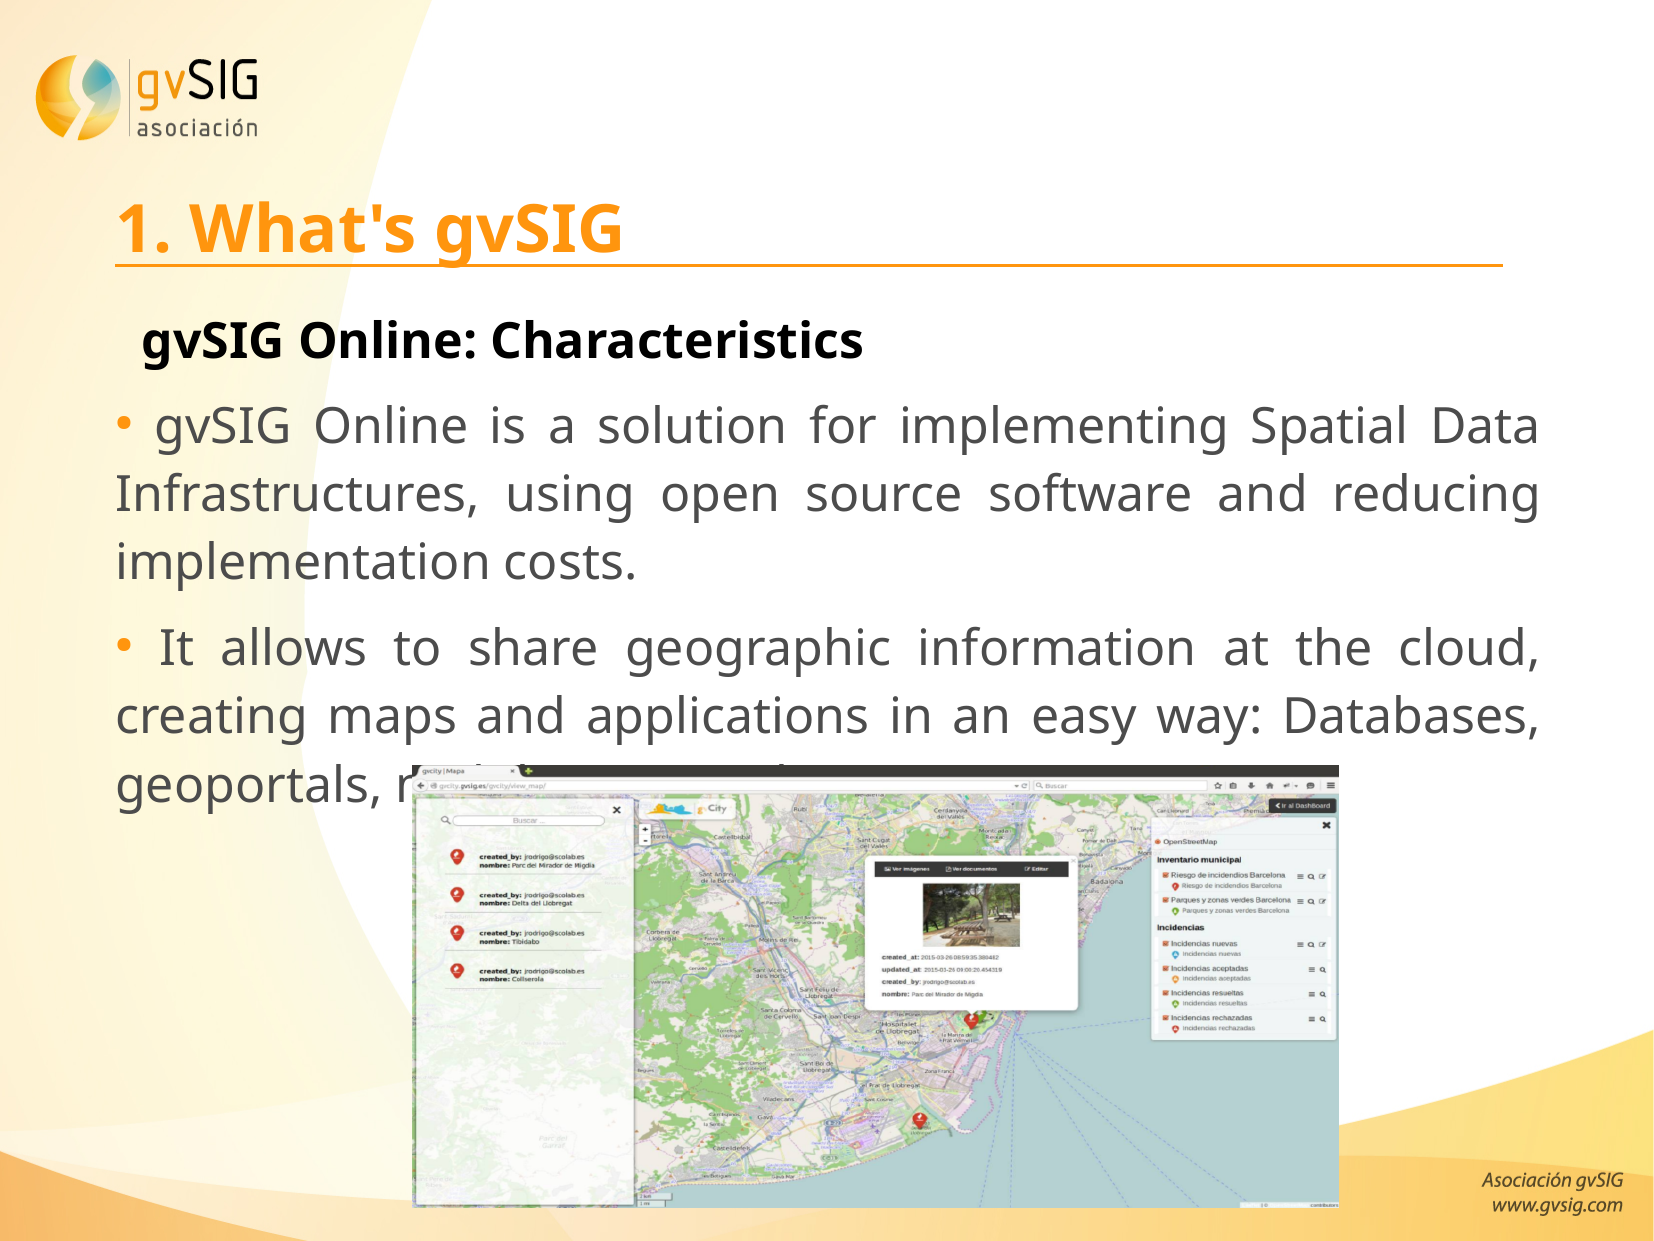

# 1. What's gvSIG
gvSIG Online: Characteristics
 gvSIG Online is a solution for implementing Spatial Data Infrastructures, using open source software and reducing implementation costs.
 It allows to share geographic information at the cloud, creating maps and applications in an easy way: Databases, geoportals, mobile app, Desktop GIS…